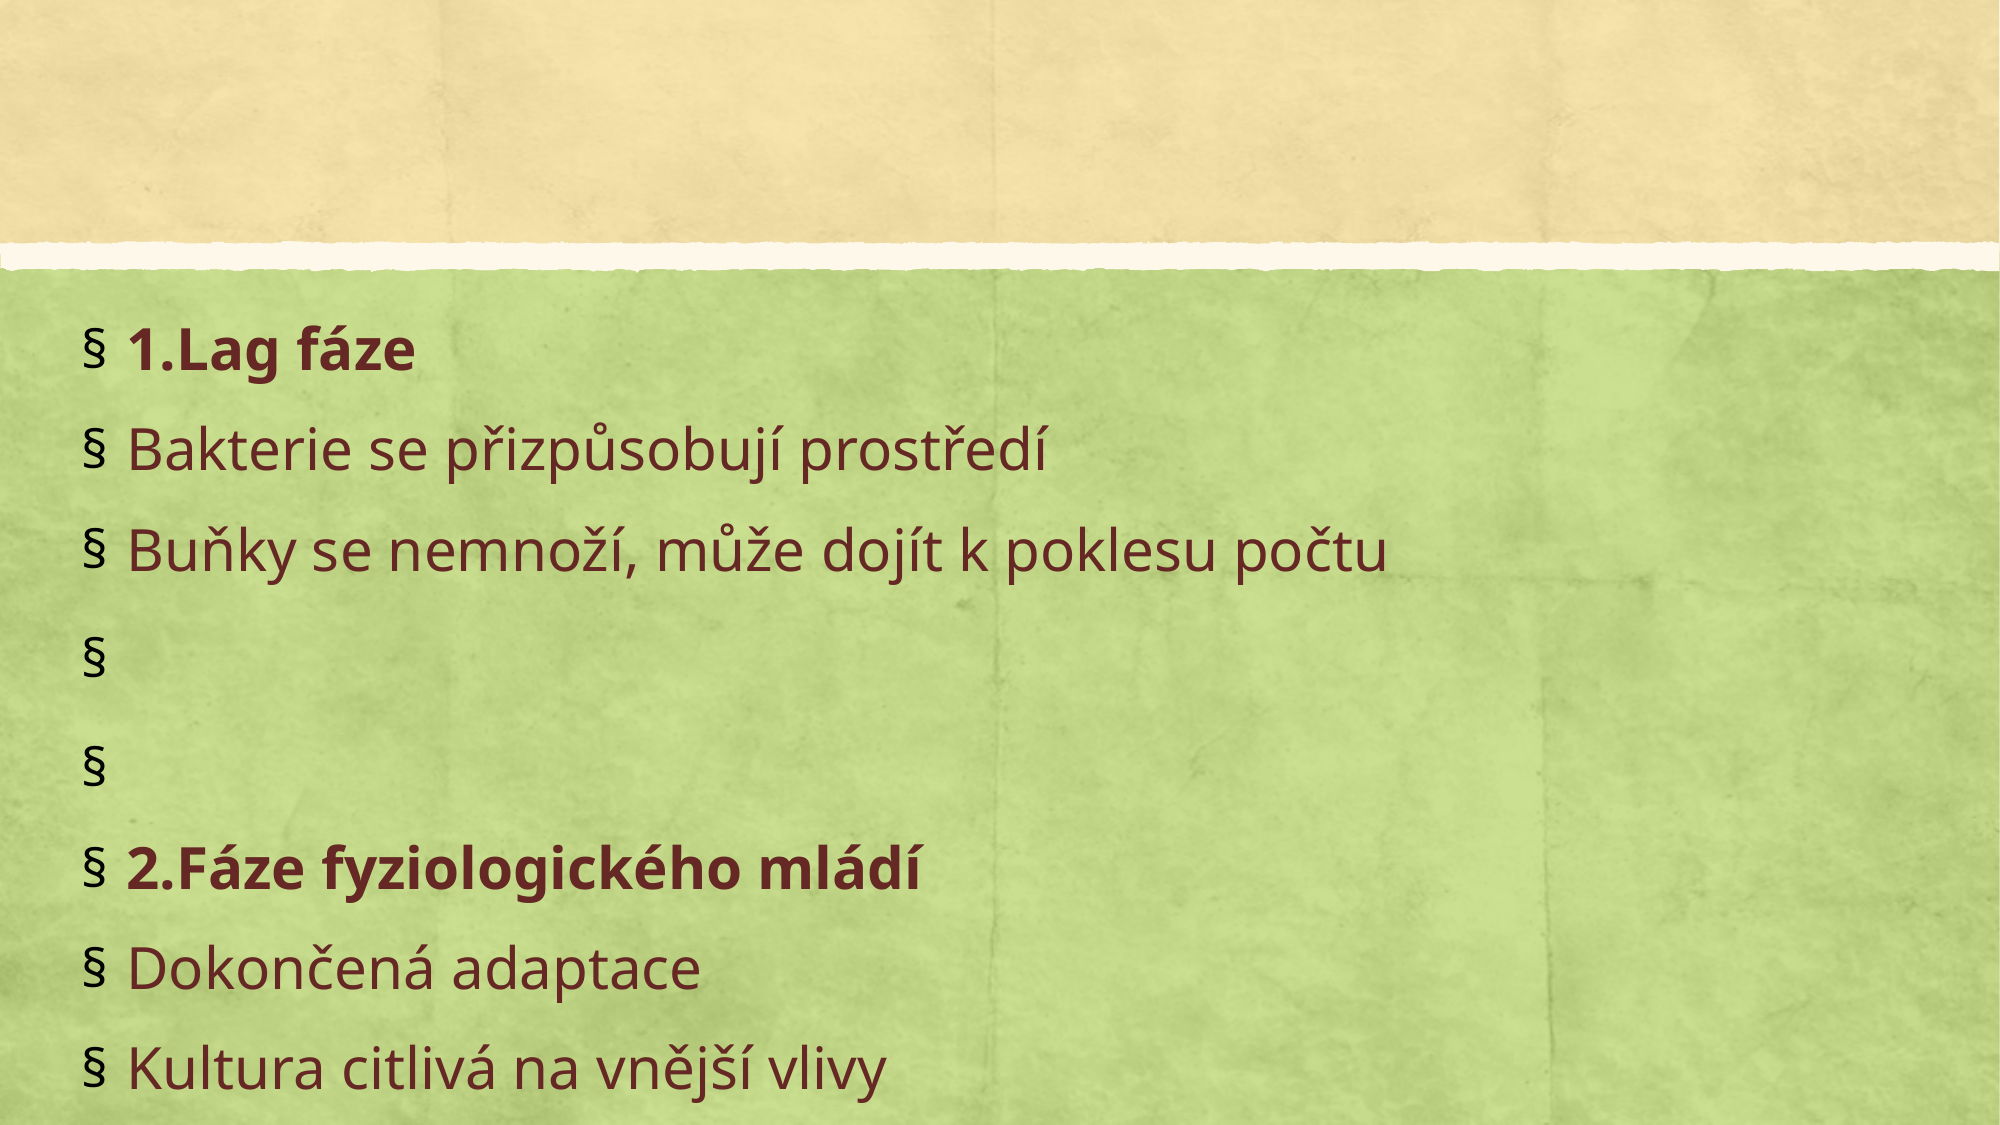

#
1.Lag fáze
Bakterie se přizpůsobují prostředí
Buňky se nemnoží, může dojít k poklesu počtu
2.Fáze fyziologického mládí
Dokončená adaptace
Kultura citlivá na vnější vlivy